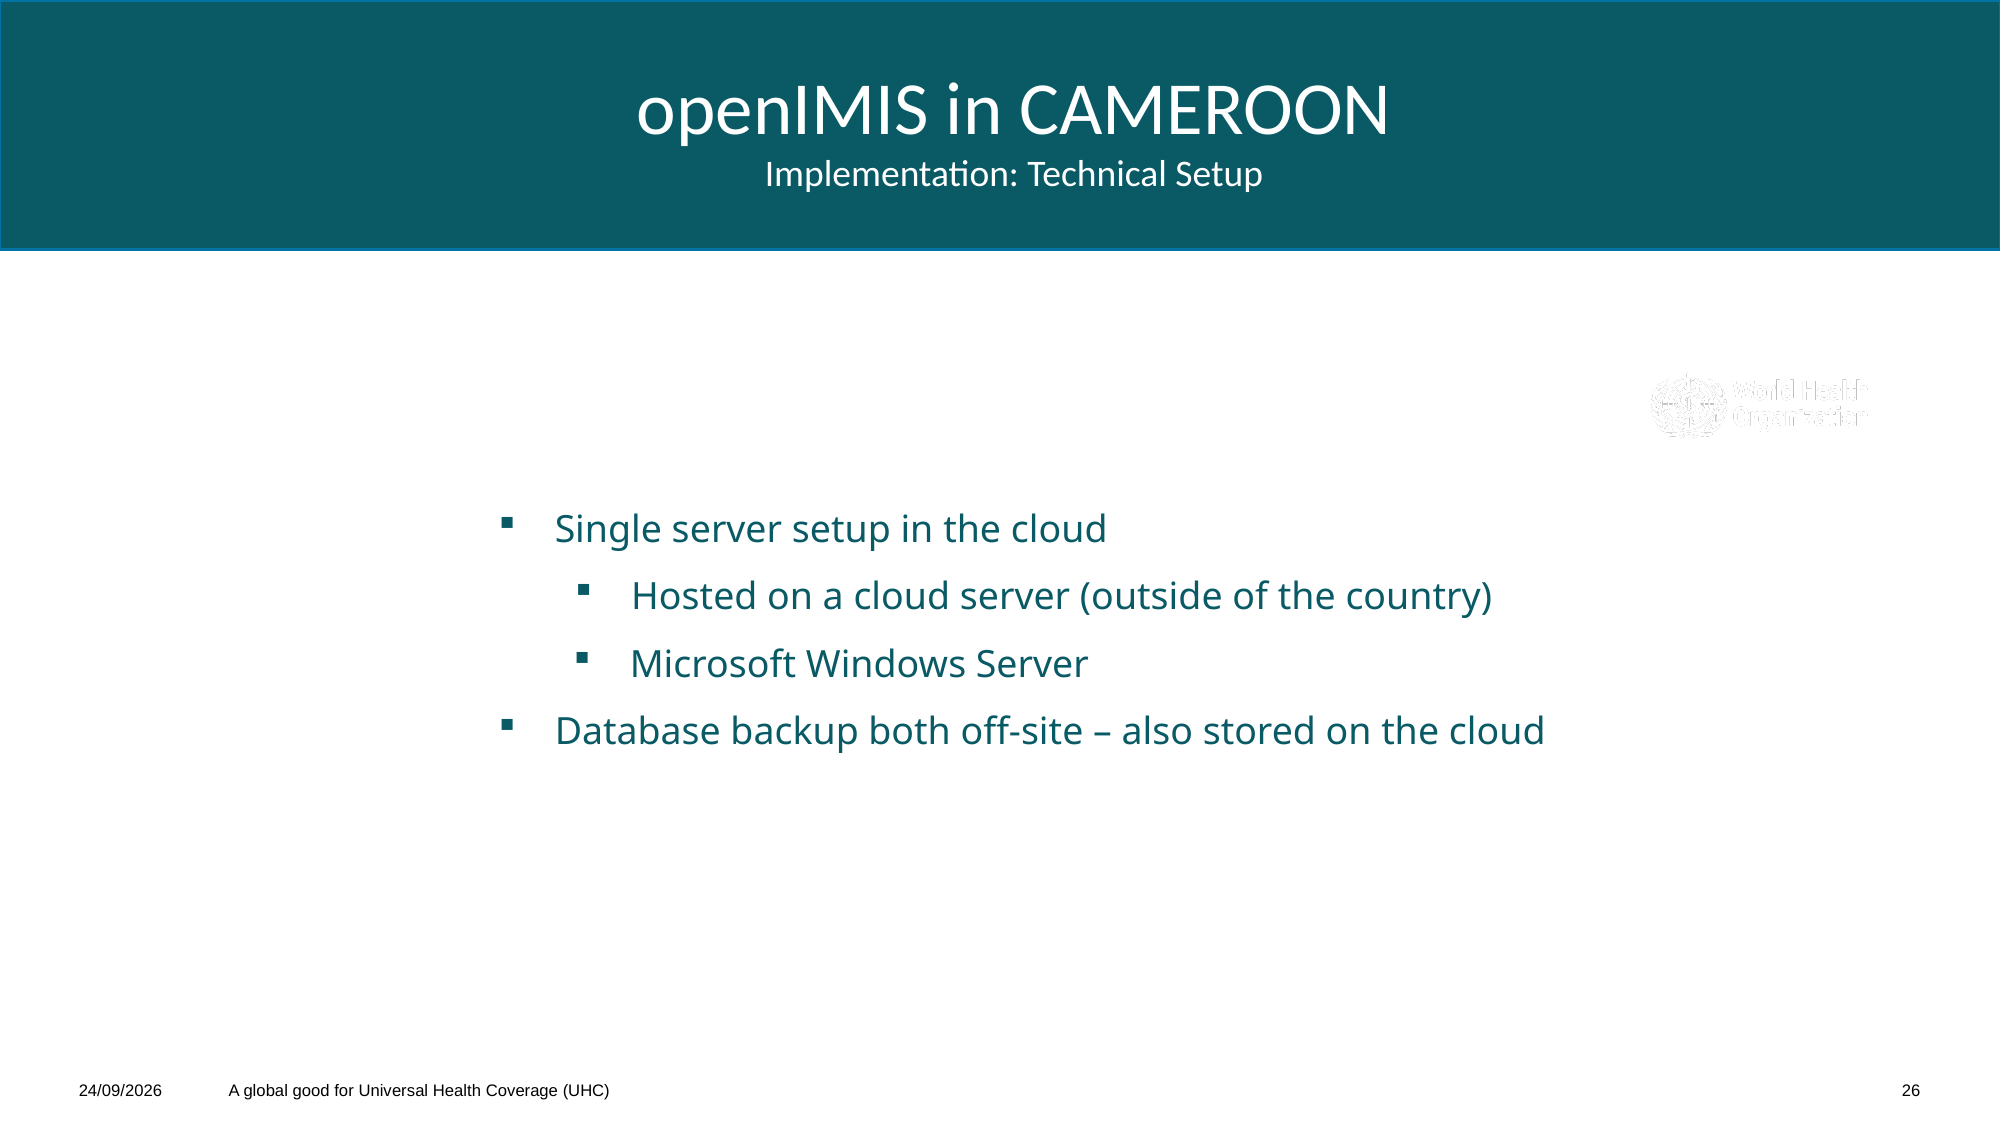

openIMIS in CAMEROON
Implementation: Technical Setup
Single server setup in the cloud
Hosted on a cloud server (outside of the country)
Microsoft Windows Server
Database backup both off-site – also stored on the cloud
A global good for Universal Health Coverage (UHC)